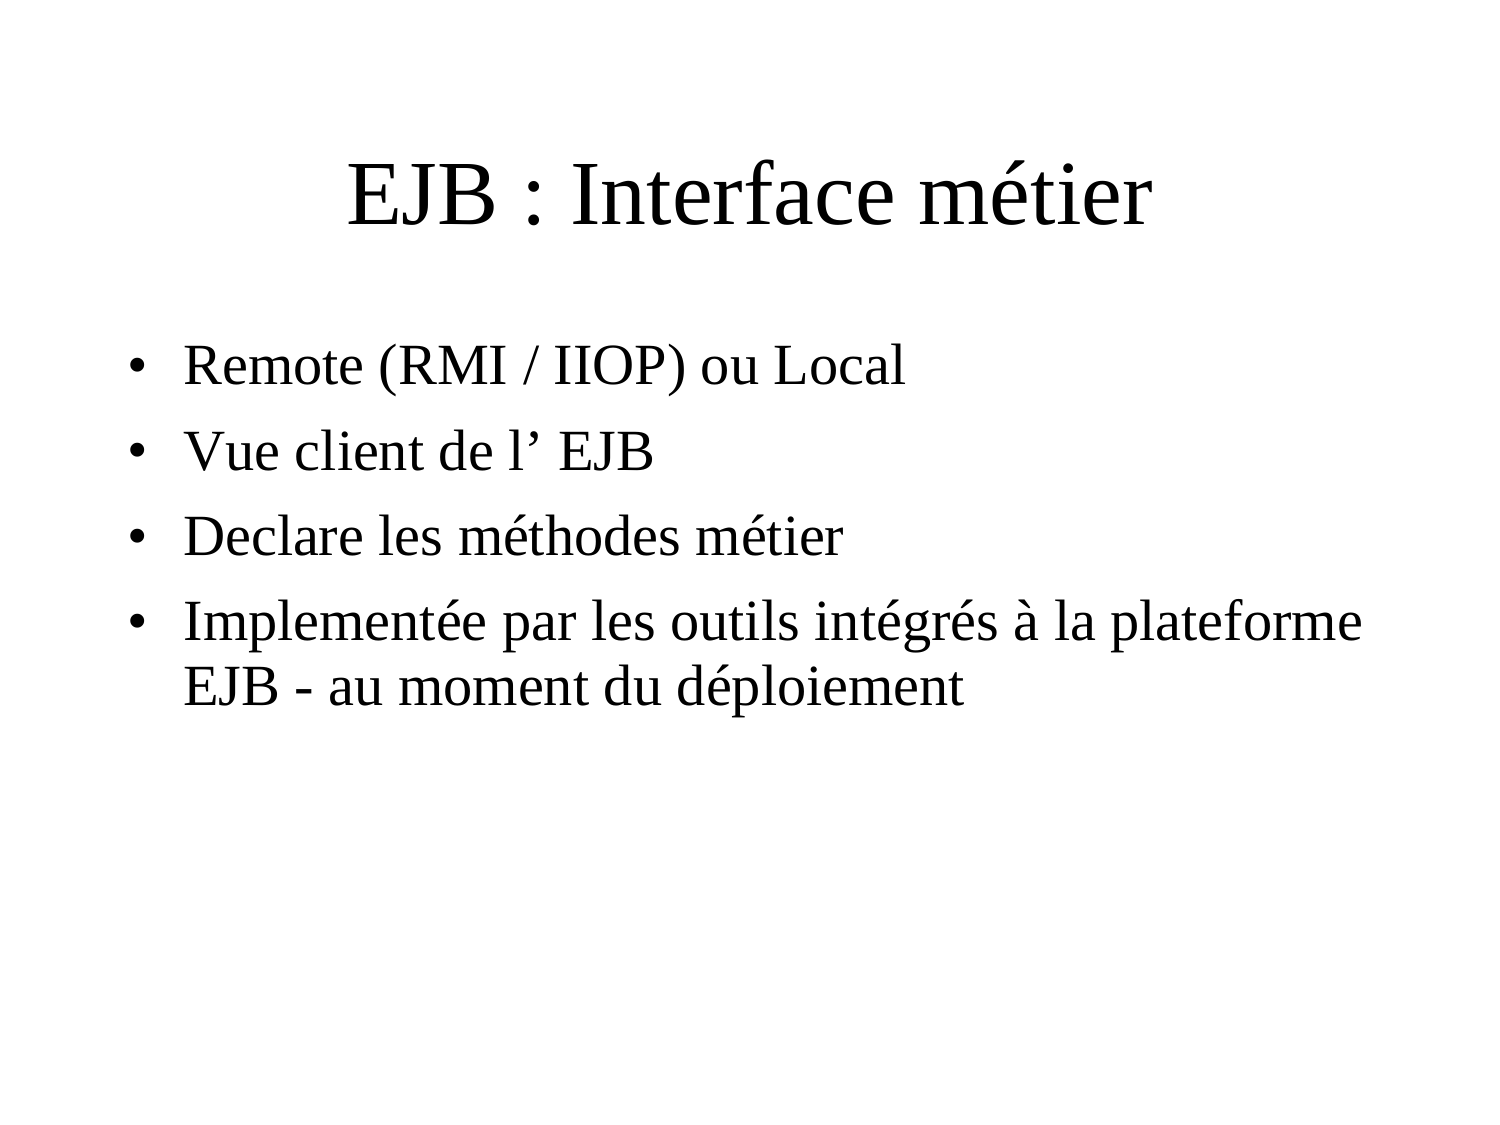

# EJB : Interface métier
Remote (RMI / IIOP) ou Local
Vue client de l’ EJB
Declare les méthodes métier
Implementée par les outils intégrés à la plateforme EJB - au moment du déploiement